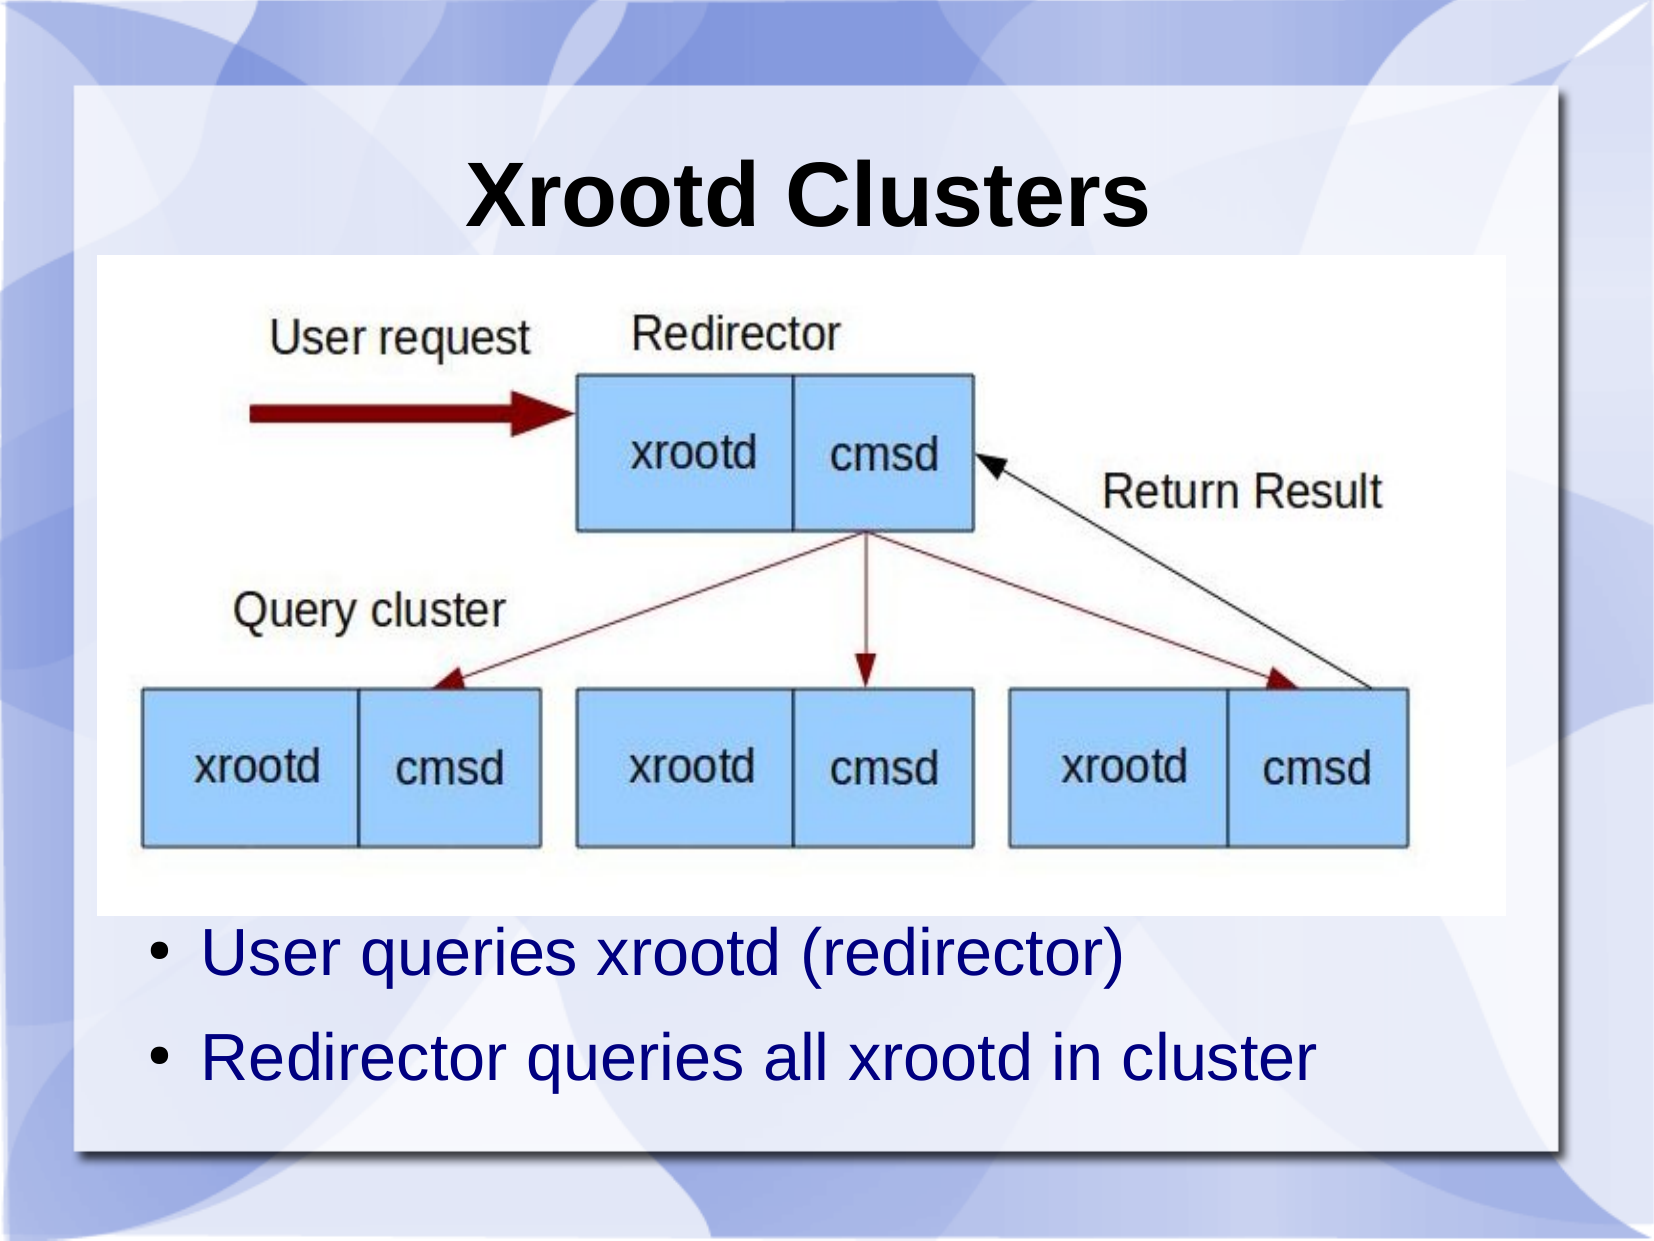

# Xrootd Clusters
User queries xrootd (redirector)
Redirector queries all xrootd in cluster